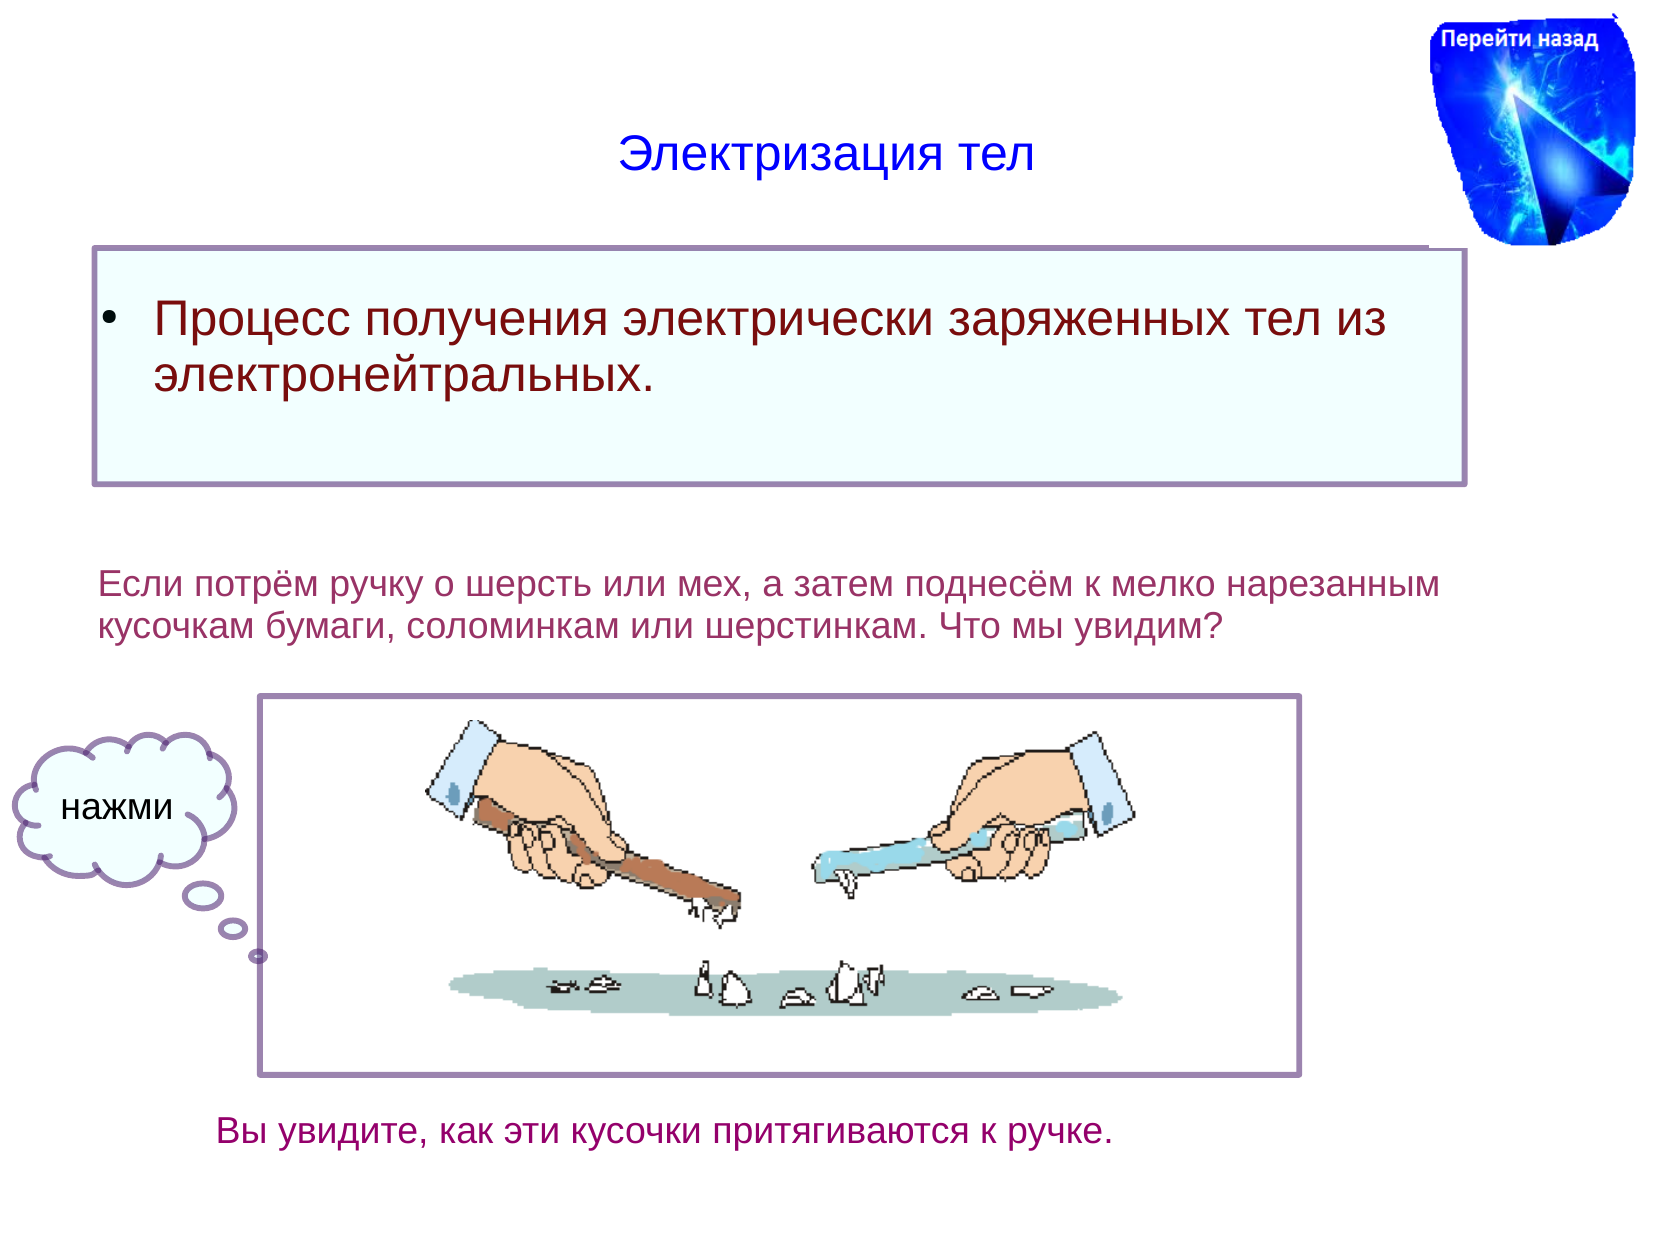

# Электризация тел
Процесс получения электрически заряженных тел из электронейтральных.
Если потрём ручку о шерсть или мех, а затем поднесём к мелко нарезанным кусочкам бумаги, соломинкам или шерстинкам. Что мы увидим?
нажми
Вы увидите, как эти кусочки притягиваются к ручке.